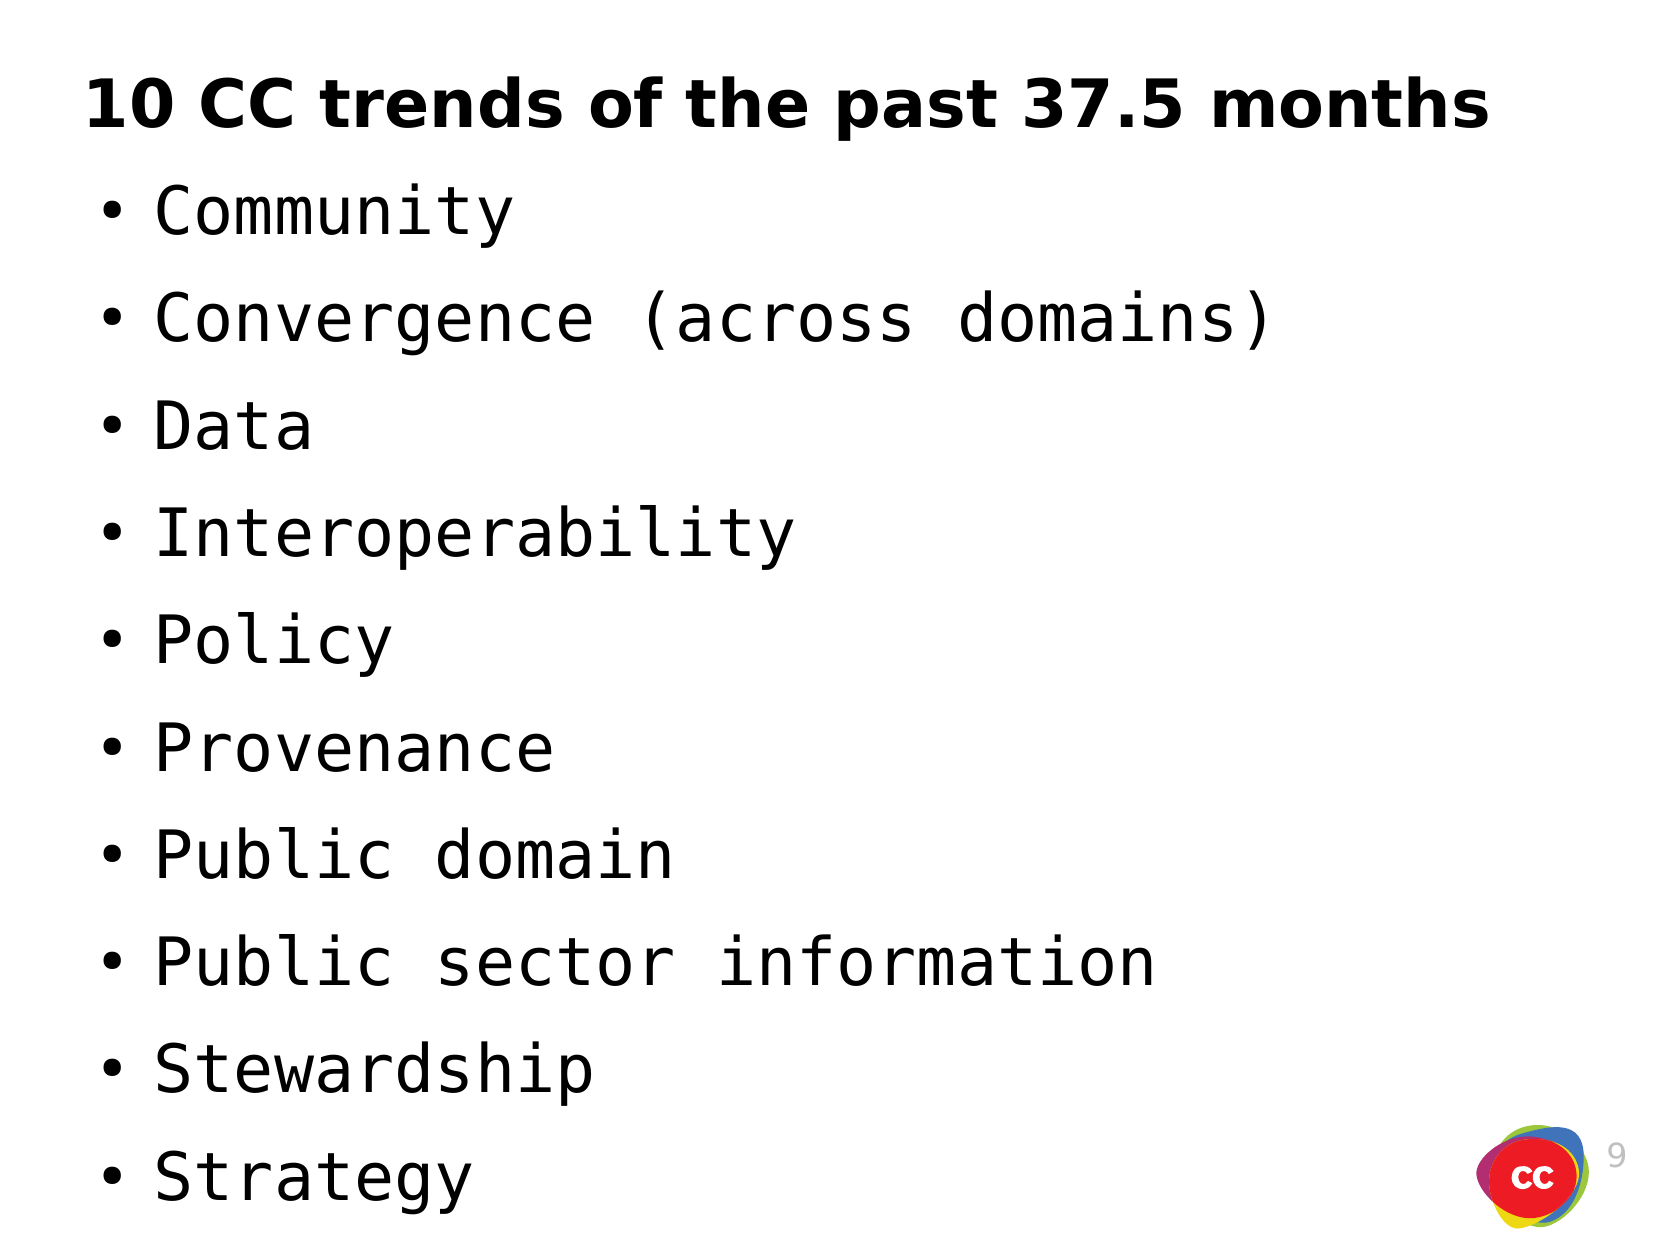

# 10 CC trends of the past 37.5 months
Community
Convergence (across domains)
Data
Interoperability
Policy
Provenance
Public domain
Public sector information
Stewardship
Strategy